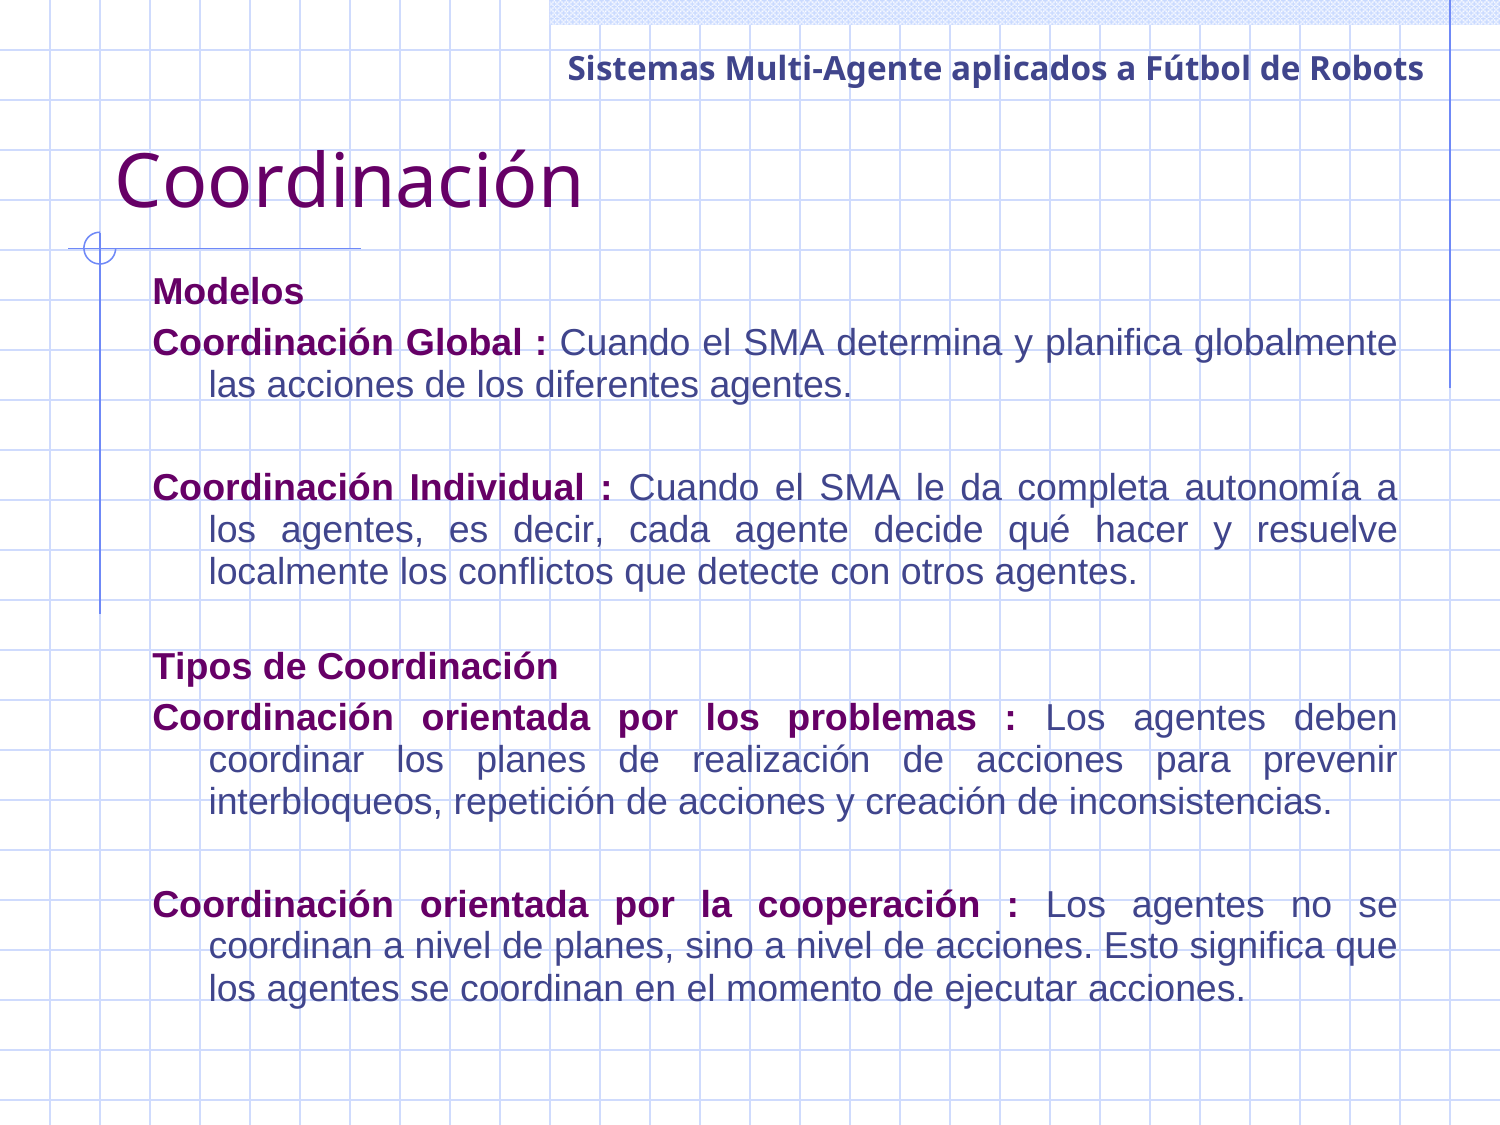

Sistemas Multi-Agente aplicados a Fútbol de Robots
# Coordinación
Modelos
Coordinación Global : Cuando el SMA determina y planifica globalmente las acciones de los diferentes agentes.
Coordinación Individual : Cuando el SMA le da completa autonomía a los agentes, es decir, cada agente decide qué hacer y resuelve localmente los conflictos que detecte con otros agentes.
Tipos de Coordinación
Coordinación orientada por los problemas : Los agentes deben coordinar los planes de realización de acciones para prevenir interbloqueos, repetición de acciones y creación de inconsistencias.
Coordinación orientada por la cooperación : Los agentes no se coordinan a nivel de planes, sino a nivel de acciones. Esto significa que los agentes se coordinan en el momento de ejecutar acciones.